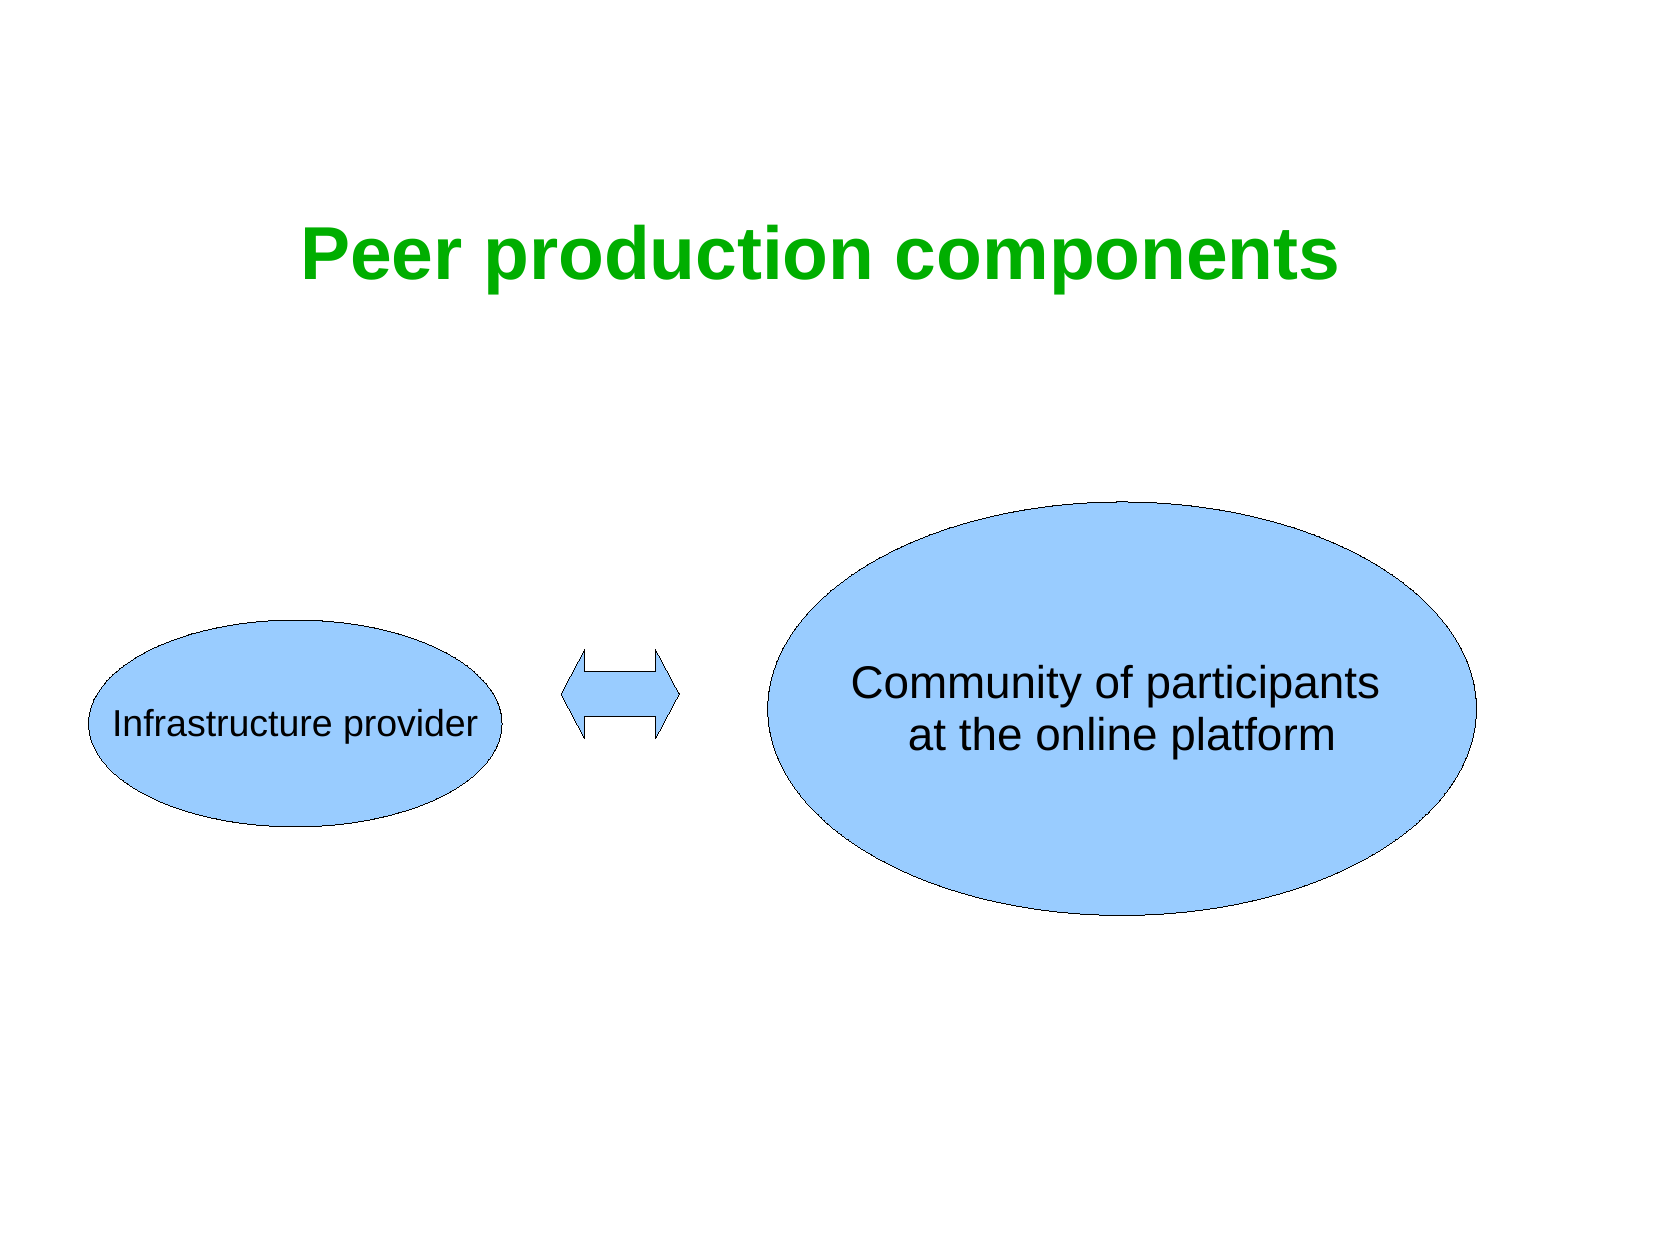

# Peer production components
.
Community of participants
at the online platform
Infrastructure provider